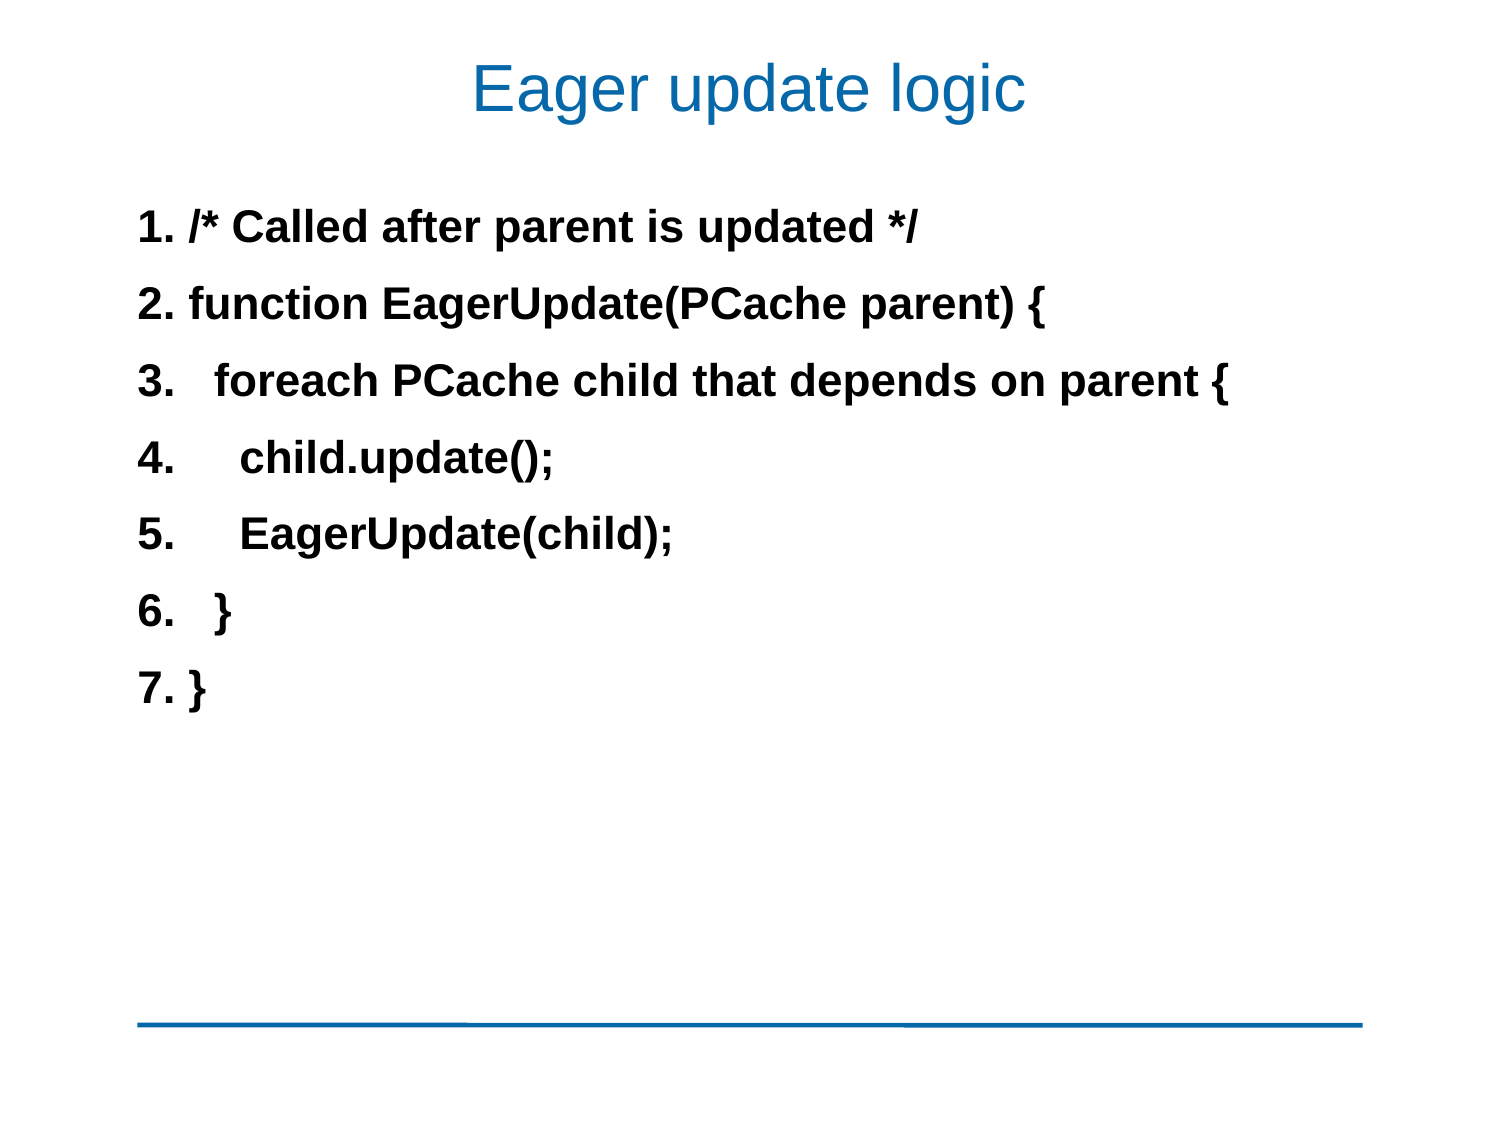

# Eager update logic
1. /* Called after parent is updated */
2. function EagerUpdate(PCache parent) {
3. foreach PCache child that depends on parent {
4. child.update();
5. EagerUpdate(child);
6. }
7. }